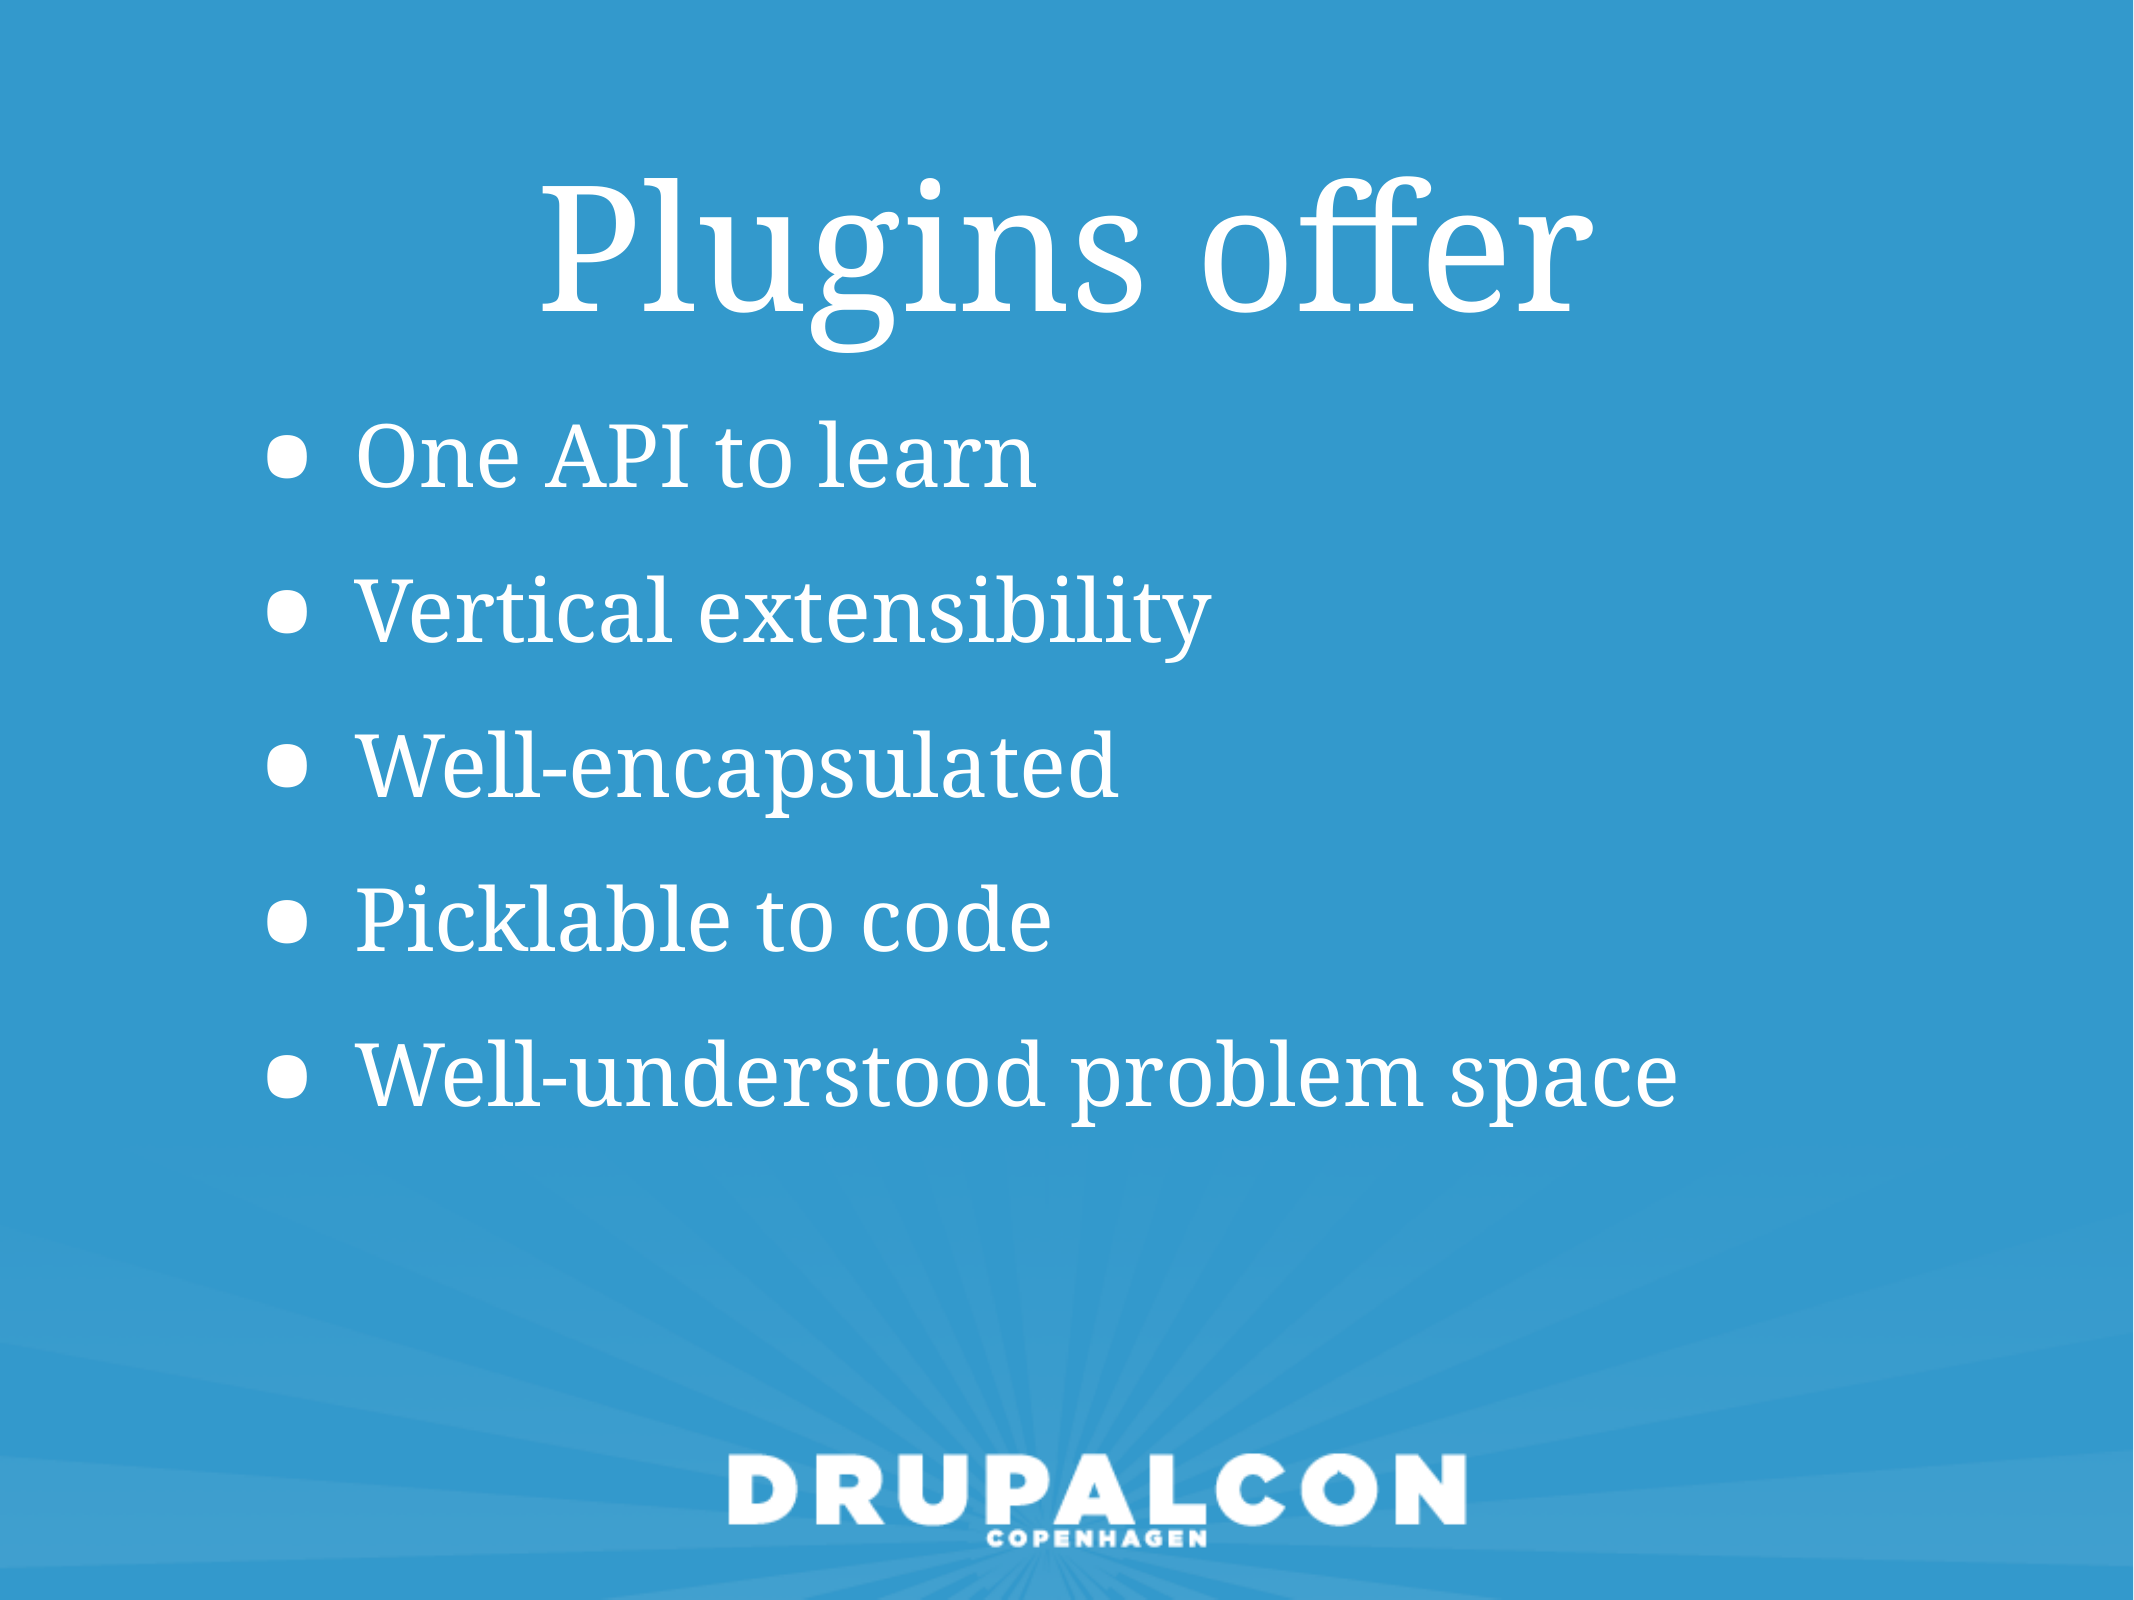

# Plugins offer
One API to learn
Vertical extensibility
Well-encapsulated
Picklable to code
Well-understood problem space